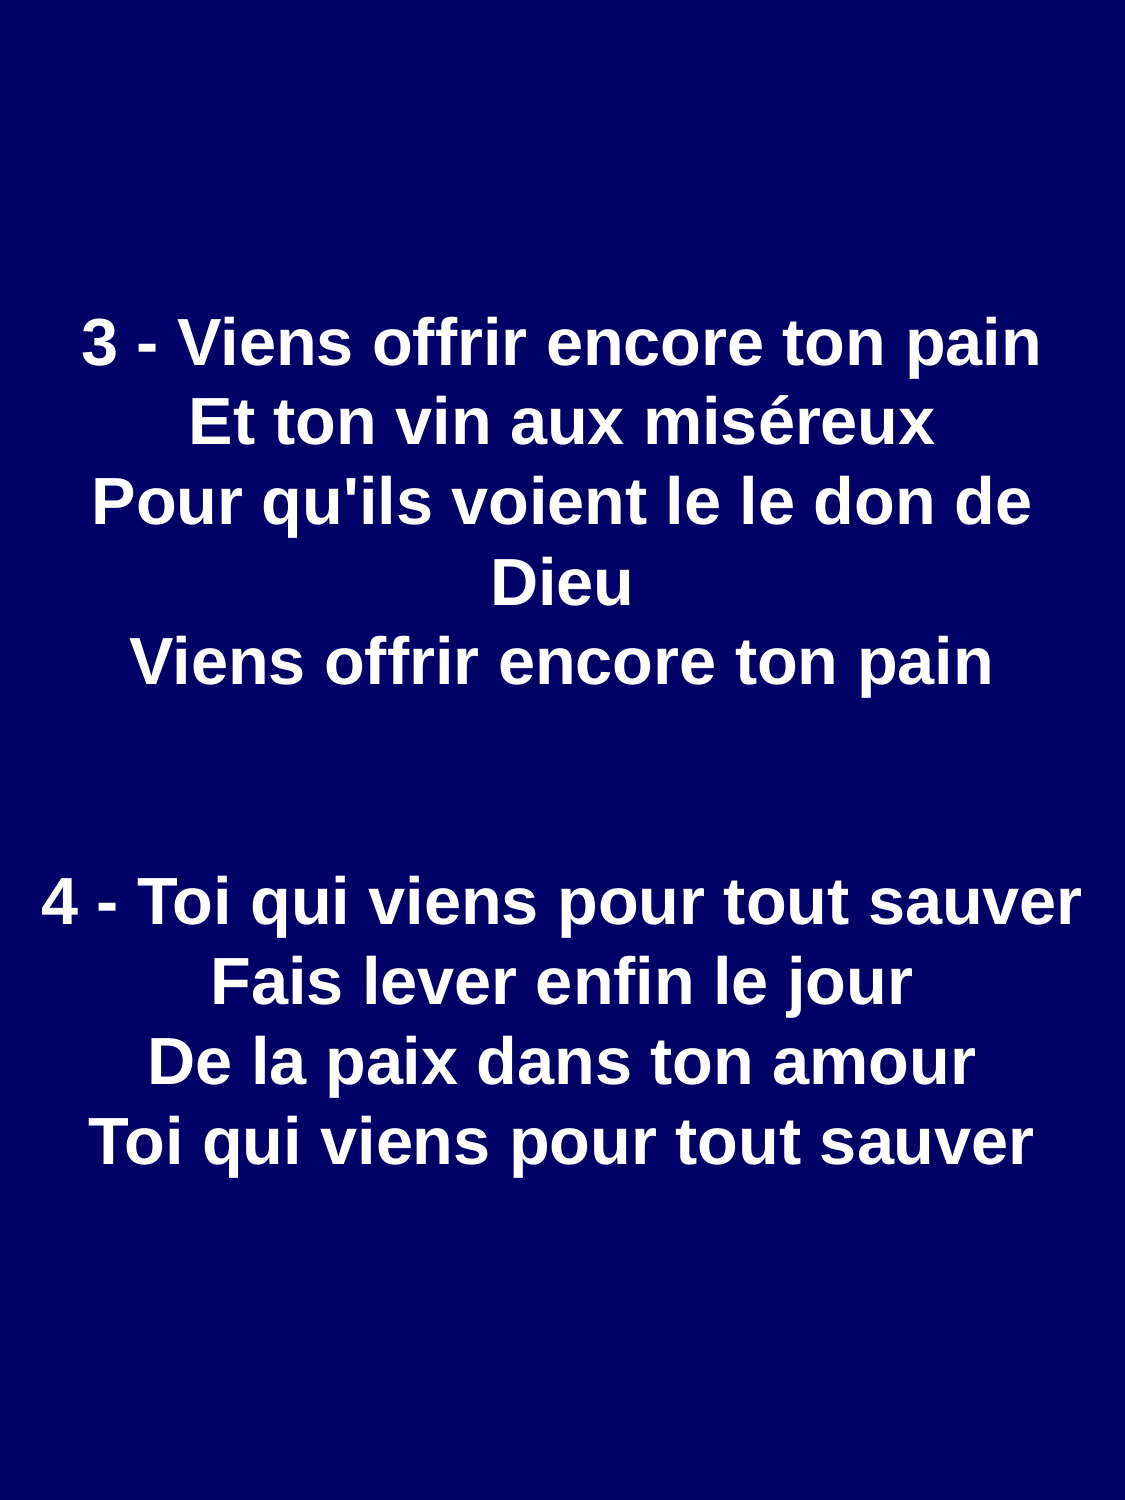

3 - Viens offrir encore ton pain
Et ton vin aux miséreux
Pour qu'ils voient le le don de Dieu
Viens offrir encore ton pain
4 - Toi qui viens pour tout sauver
Fais lever enfin le jour
De la paix dans ton amour
Toi qui viens pour tout sauver